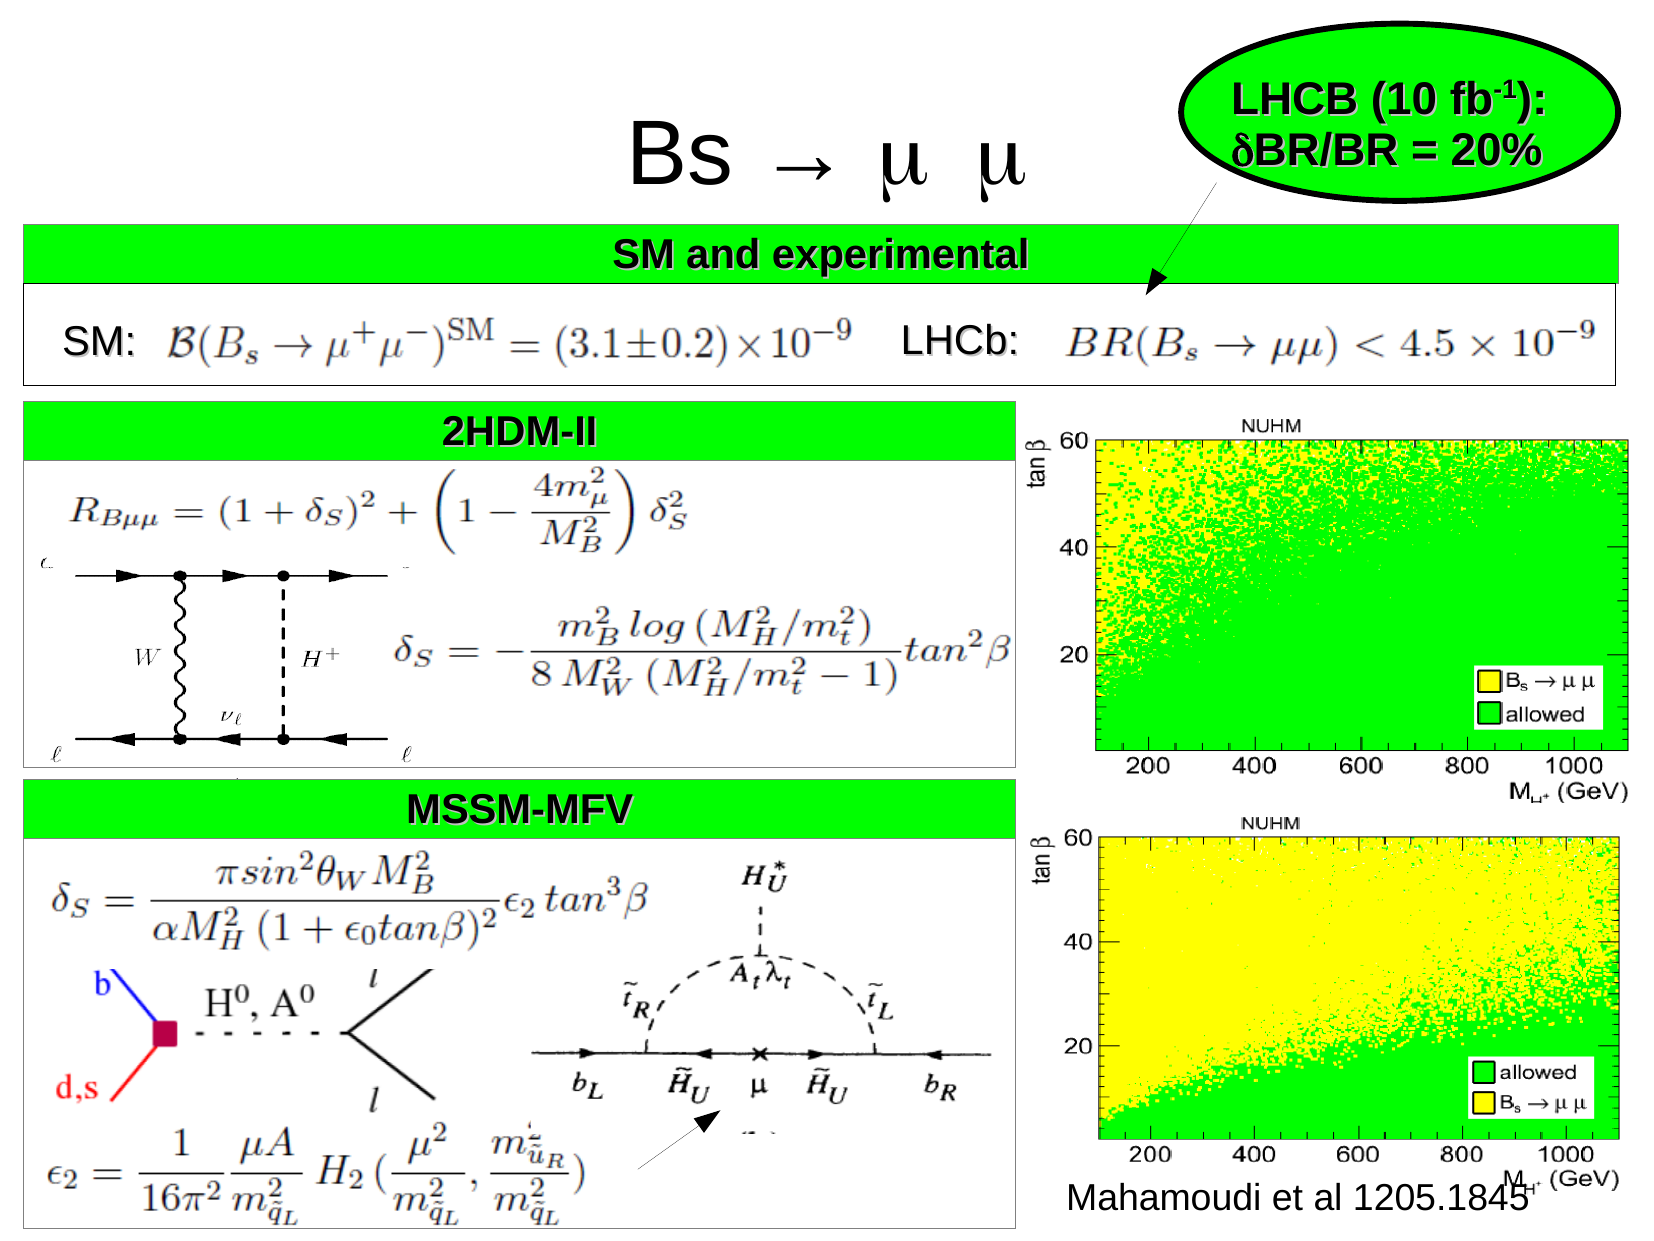

LHCB (10 fb-1):
dBR/BR = 20%
# Bs → m m
SM and experimental
LHCb:
SM:
2HDM-II
MSSM-MFV
Mahamoudi et al 1205.1845